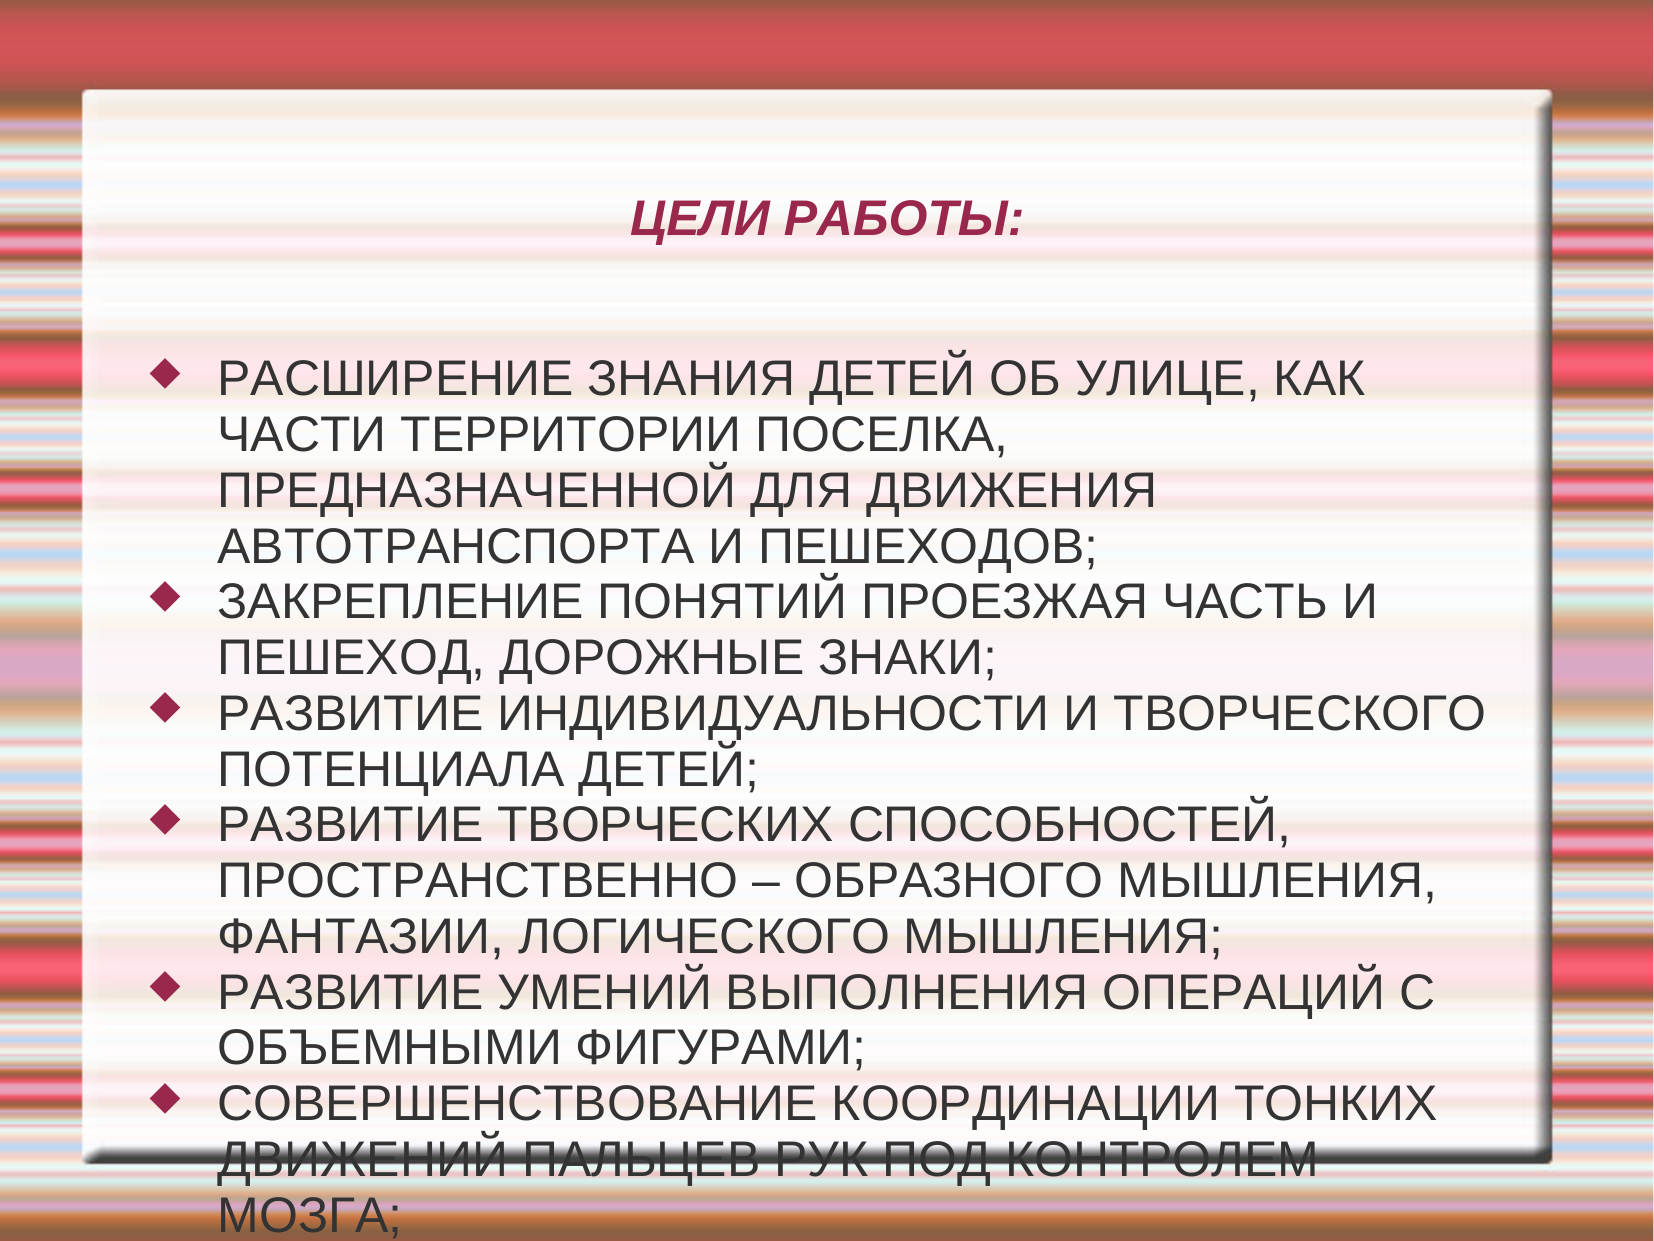

# ЦЕЛИ РАБОТЫ:
РАСШИРЕНИЕ ЗНАНИЯ ДЕТЕЙ ОБ УЛИЦЕ, КАК ЧАСТИ ТЕРРИТОРИИ ПОСЕЛКА, ПРЕДНАЗНАЧЕННОЙ ДЛЯ ДВИЖЕНИЯ АВТОТРАНСПОРТА И ПЕШЕХОДОВ;
ЗАКРЕПЛЕНИЕ ПОНЯТИЙ ПРОЕЗЖАЯ ЧАСТЬ И ПЕШЕХОД, ДОРОЖНЫЕ ЗНАКИ;
РАЗВИТИЕ ИНДИВИДУАЛЬНОСТИ И ТВОРЧЕСКОГО ПОТЕНЦИАЛА ДЕТЕЙ;
РАЗВИТИЕ ТВОРЧЕСКИХ СПОСОБНОСТЕЙ, ПРОСТРАНСТВЕННО – ОБРАЗНОГО МЫШЛЕНИЯ, ФАНТАЗИИ, ЛОГИЧЕСКОГО МЫШЛЕНИЯ;
РАЗВИТИЕ УМЕНИЙ ВЫПОЛНЕНИЯ ОПЕРАЦИЙ С ОБЪЕМНЫМИ ФИГУРАМИ;
СОВЕРШЕНСТВОВАНИЕ КООРДИНАЦИИ ТОНКИХ ДВИЖЕНИЙ ПАЛЬЦЕВ РУК ПОД КОНТРОЛЕМ МОЗГА;